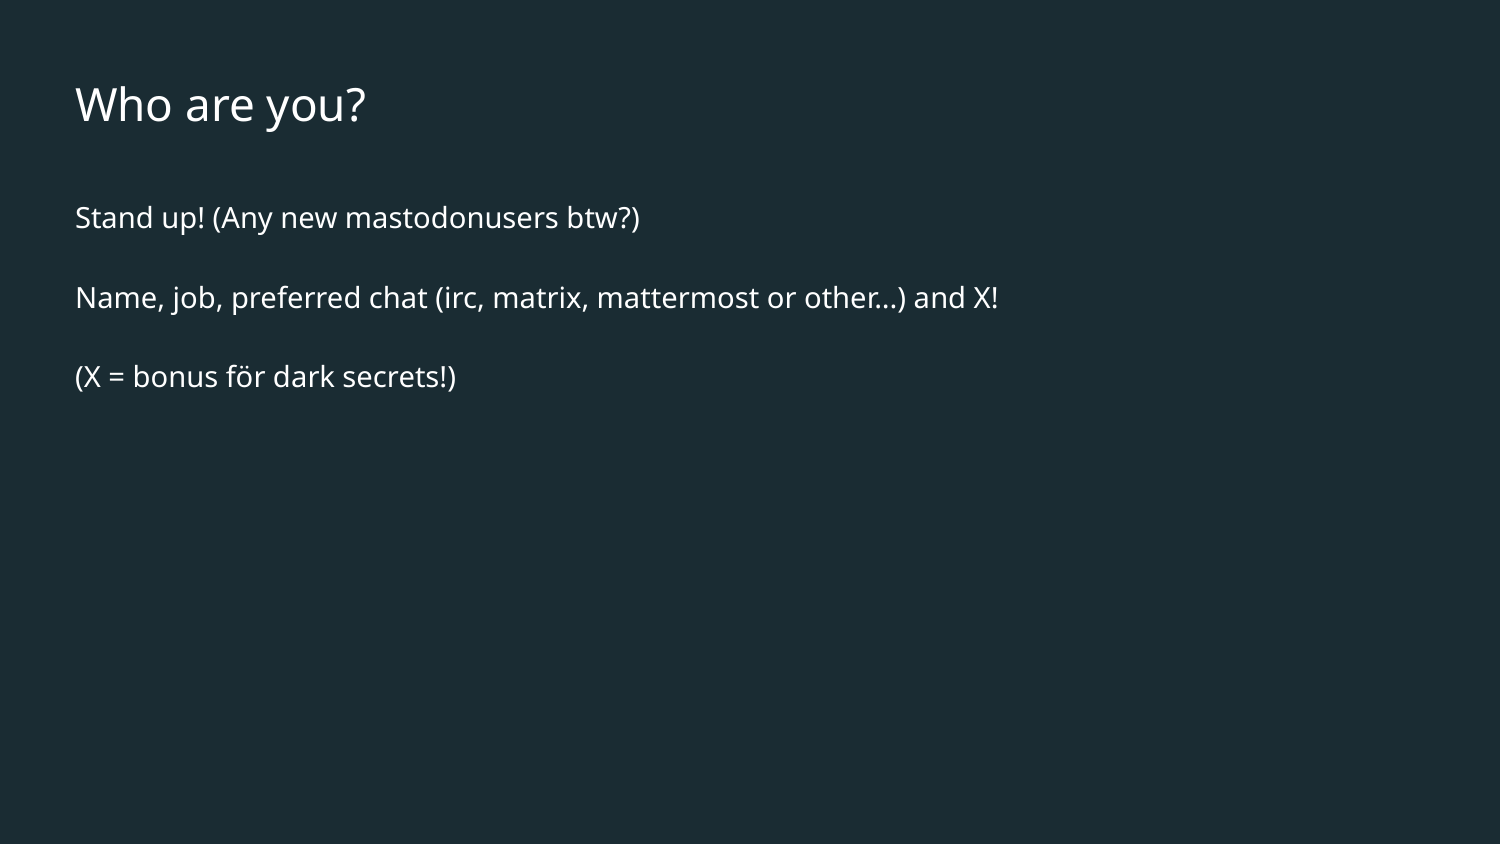

# Who are you?
Stand up! (Any new mastodonusers btw?)
Name, job, preferred chat (irc, matrix, mattermost or other...) and X!
(X = bonus för dark secrets!)